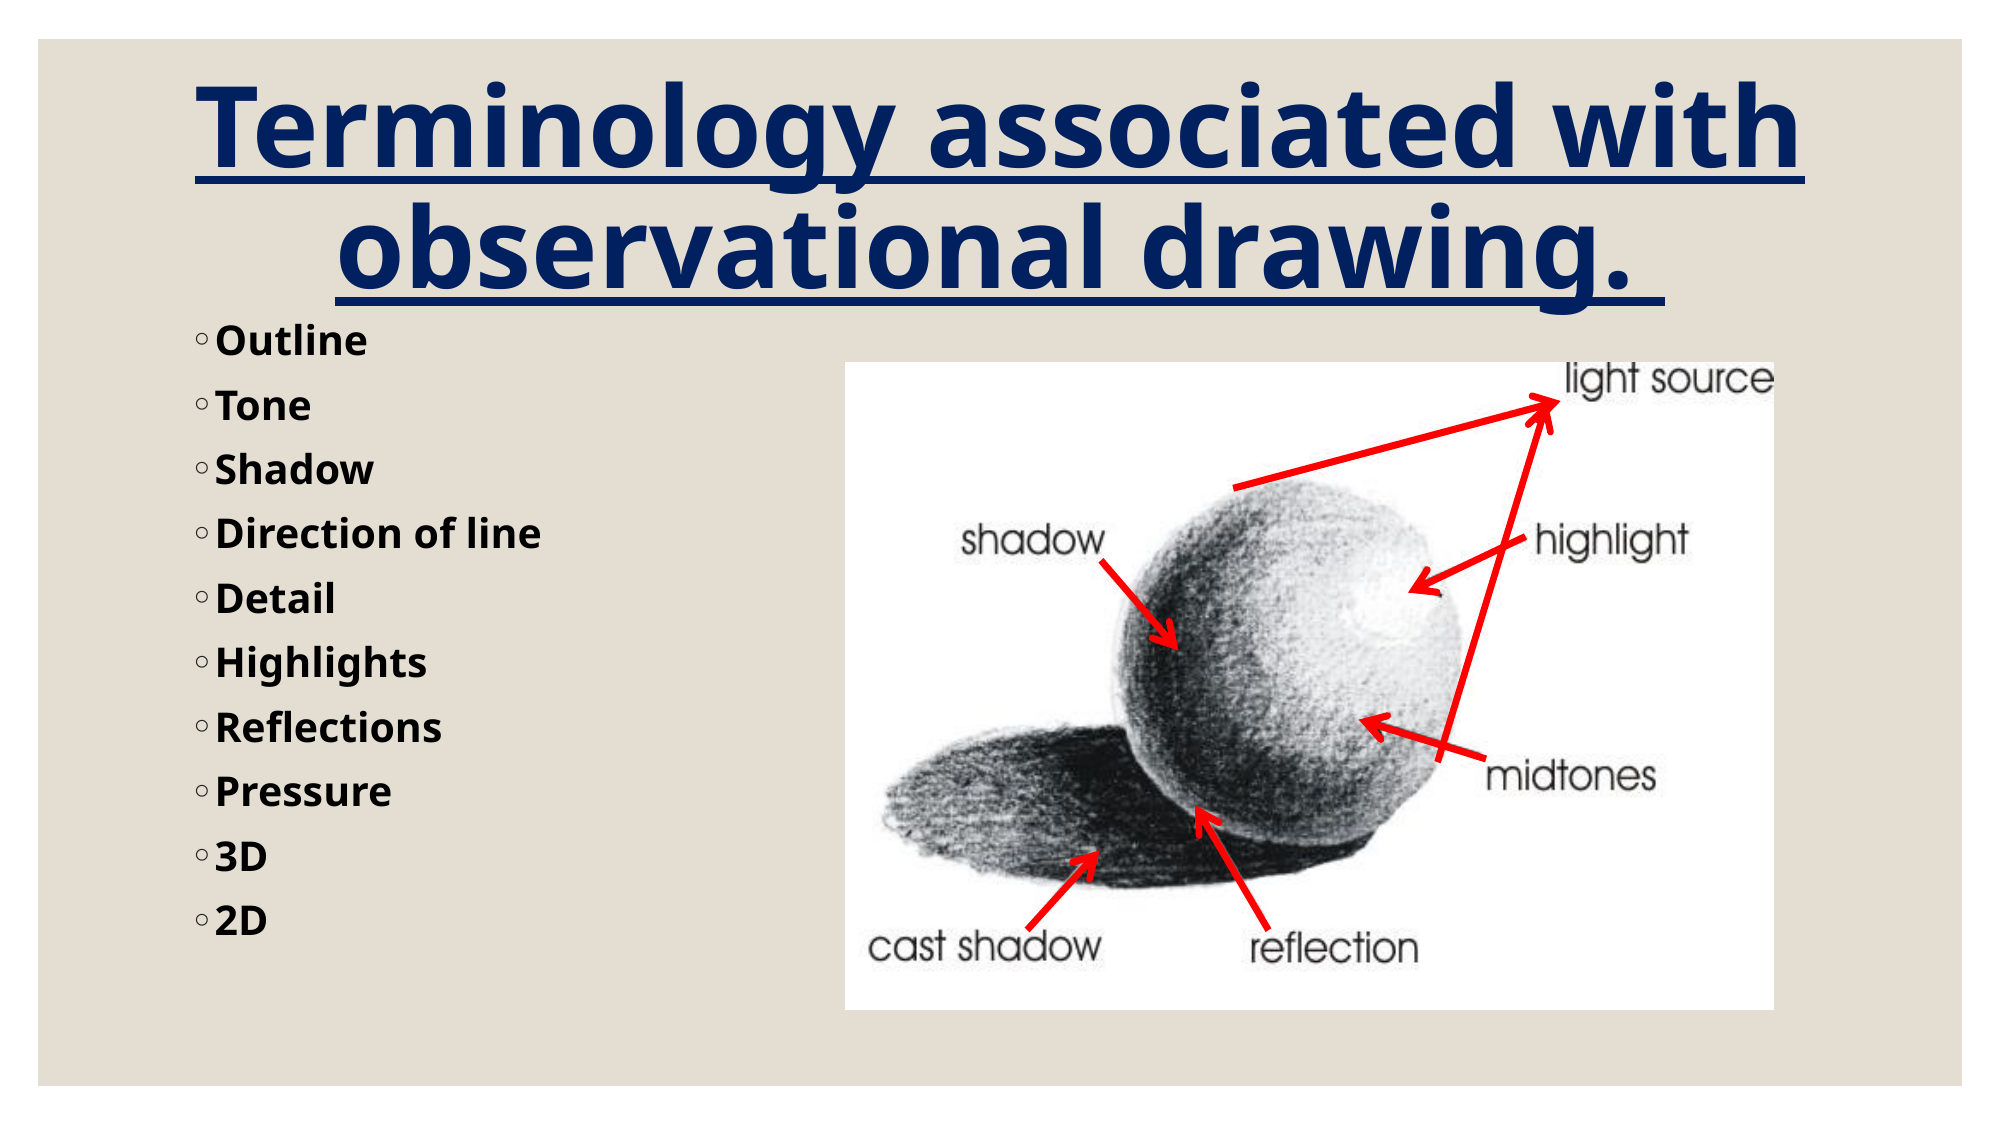

# Terminology associated with observational drawing.
Outline
Tone
Shadow
Direction of line
Detail
Highlights
Reflections
Pressure
3D
2D